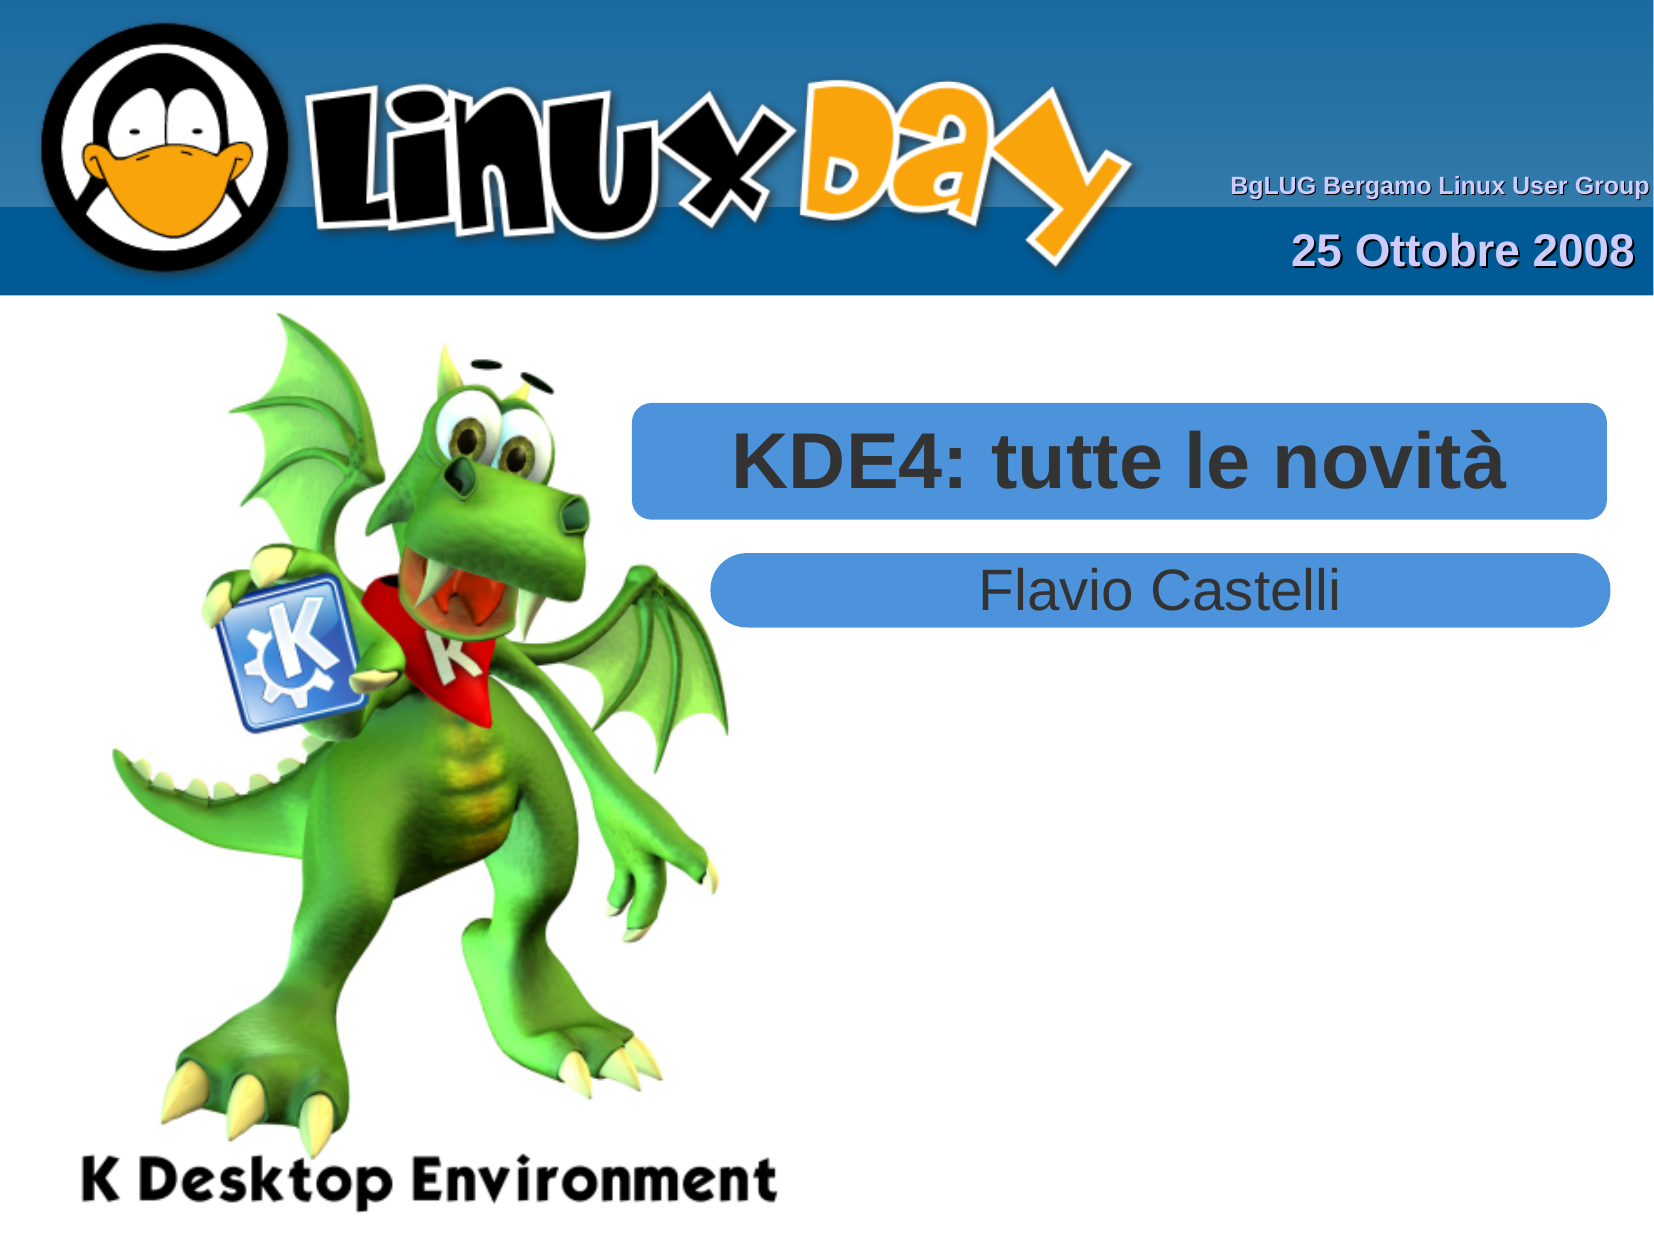

BgLUG Bergamo Linux User Group
# 25 Ottobre 2008
KDE4: tutte le novità
Flavio Castelli